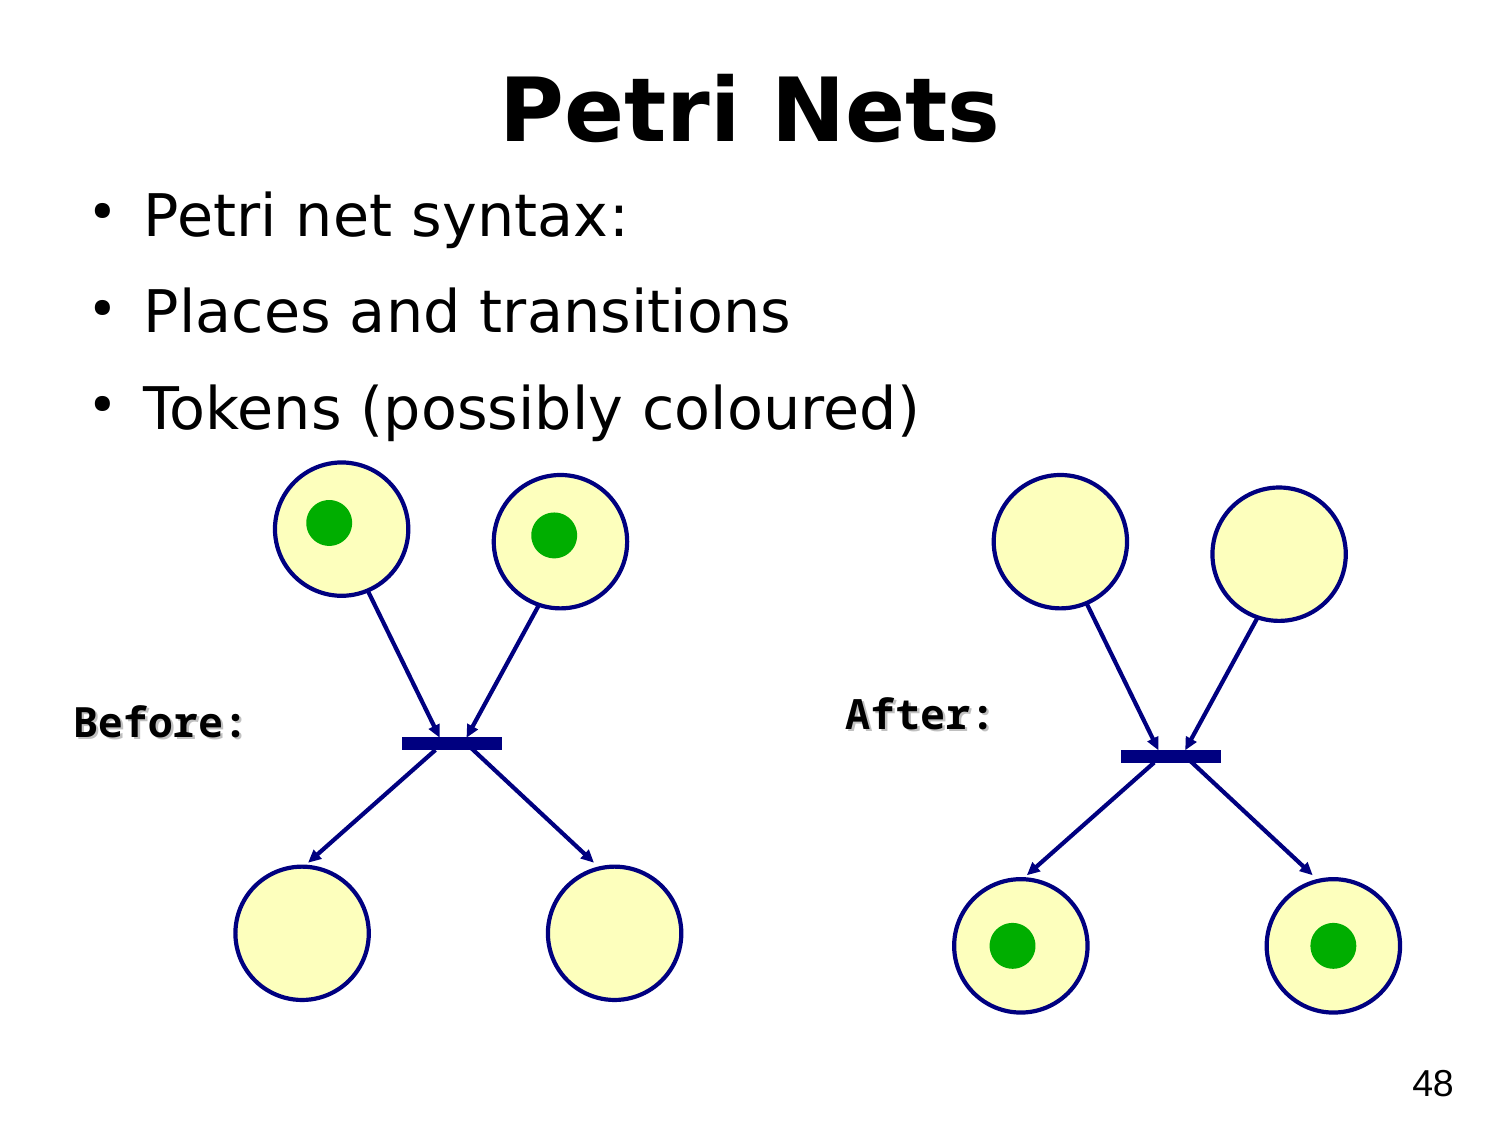

Petri Nets
# Petri net syntax:
Places and transitions
Tokens (possibly coloured)
After:
Before: